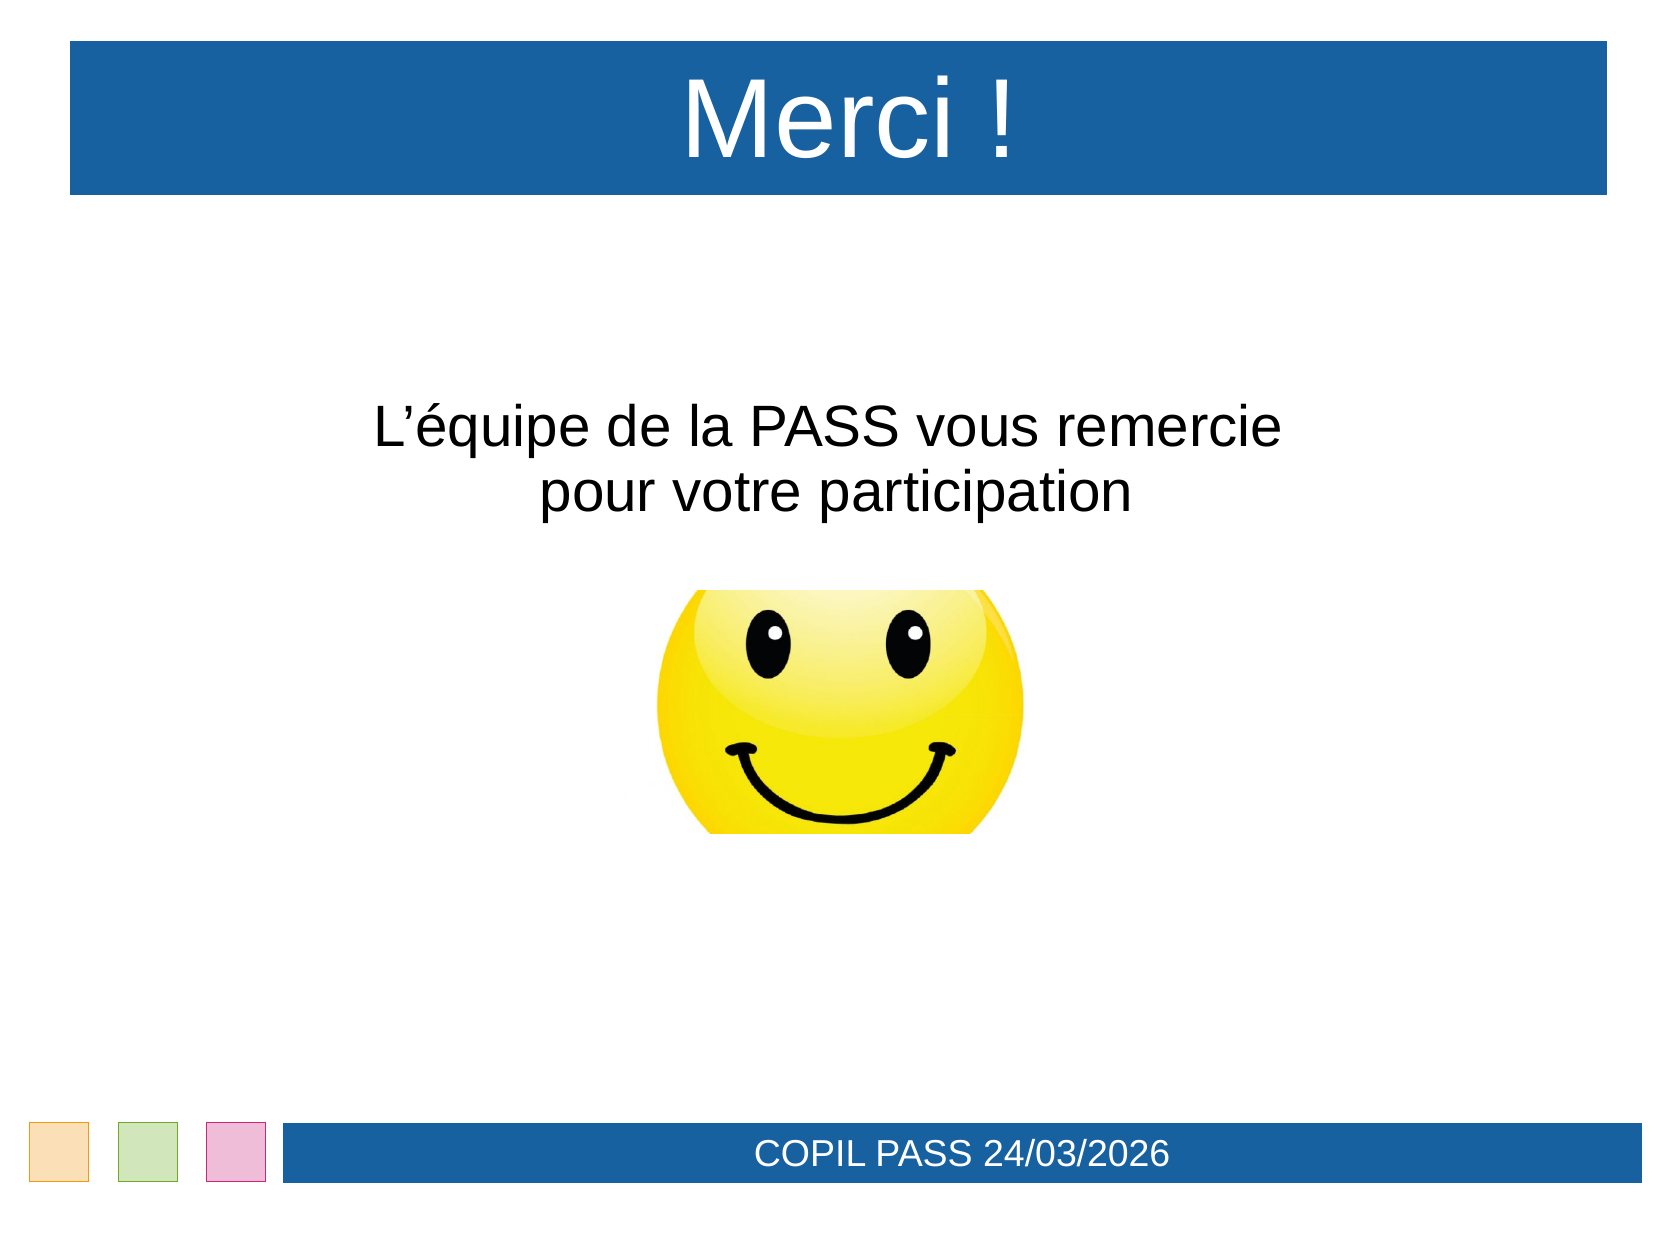

# Merci !
L’équipe de la PASS vous remercie
pour votre participation
COPIL PASS 24/03/2026